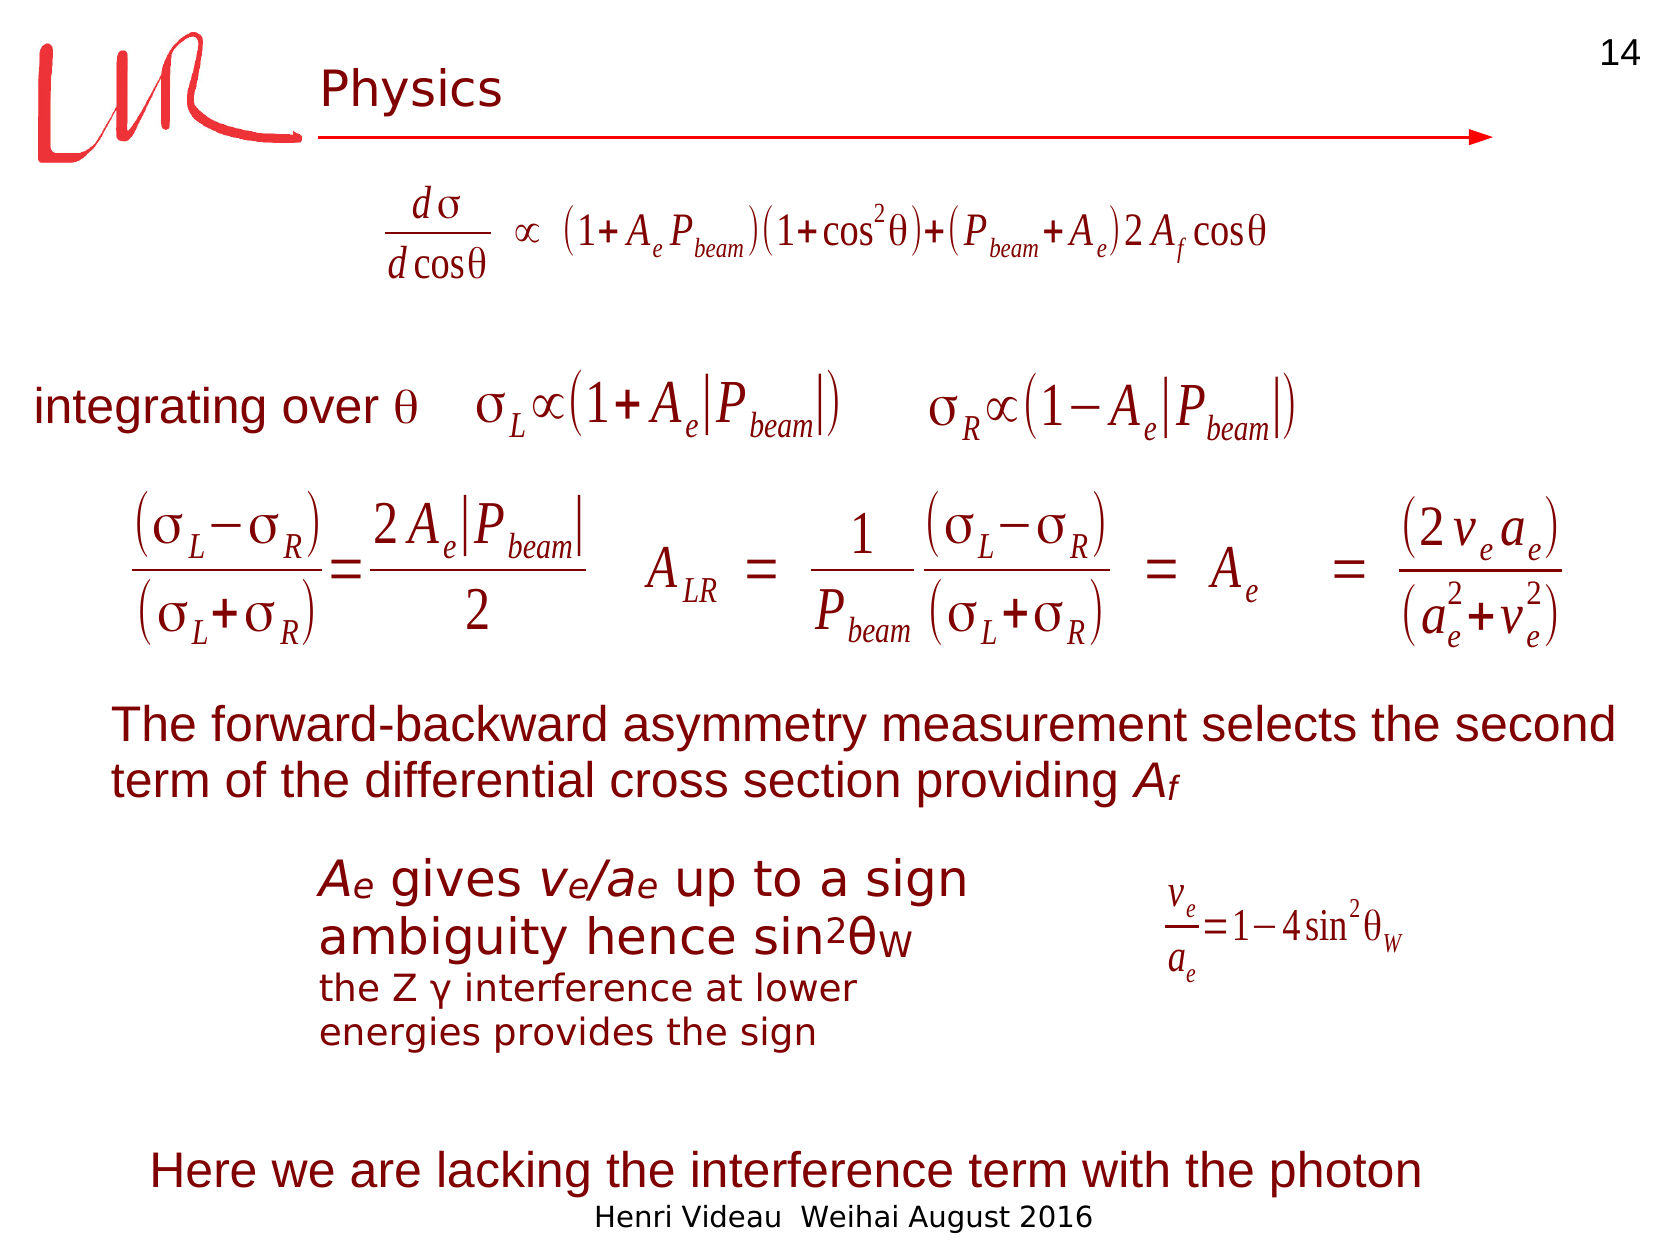

integrating over 
The forward-backward asymmetry measurement selects the second
term of the differential cross section providing Af
Ae gives ve/ae up to a sign ambiguity hence sin2θW
the Z γ interference at lower energies provides the sign
Here we are lacking the interference term with the photon